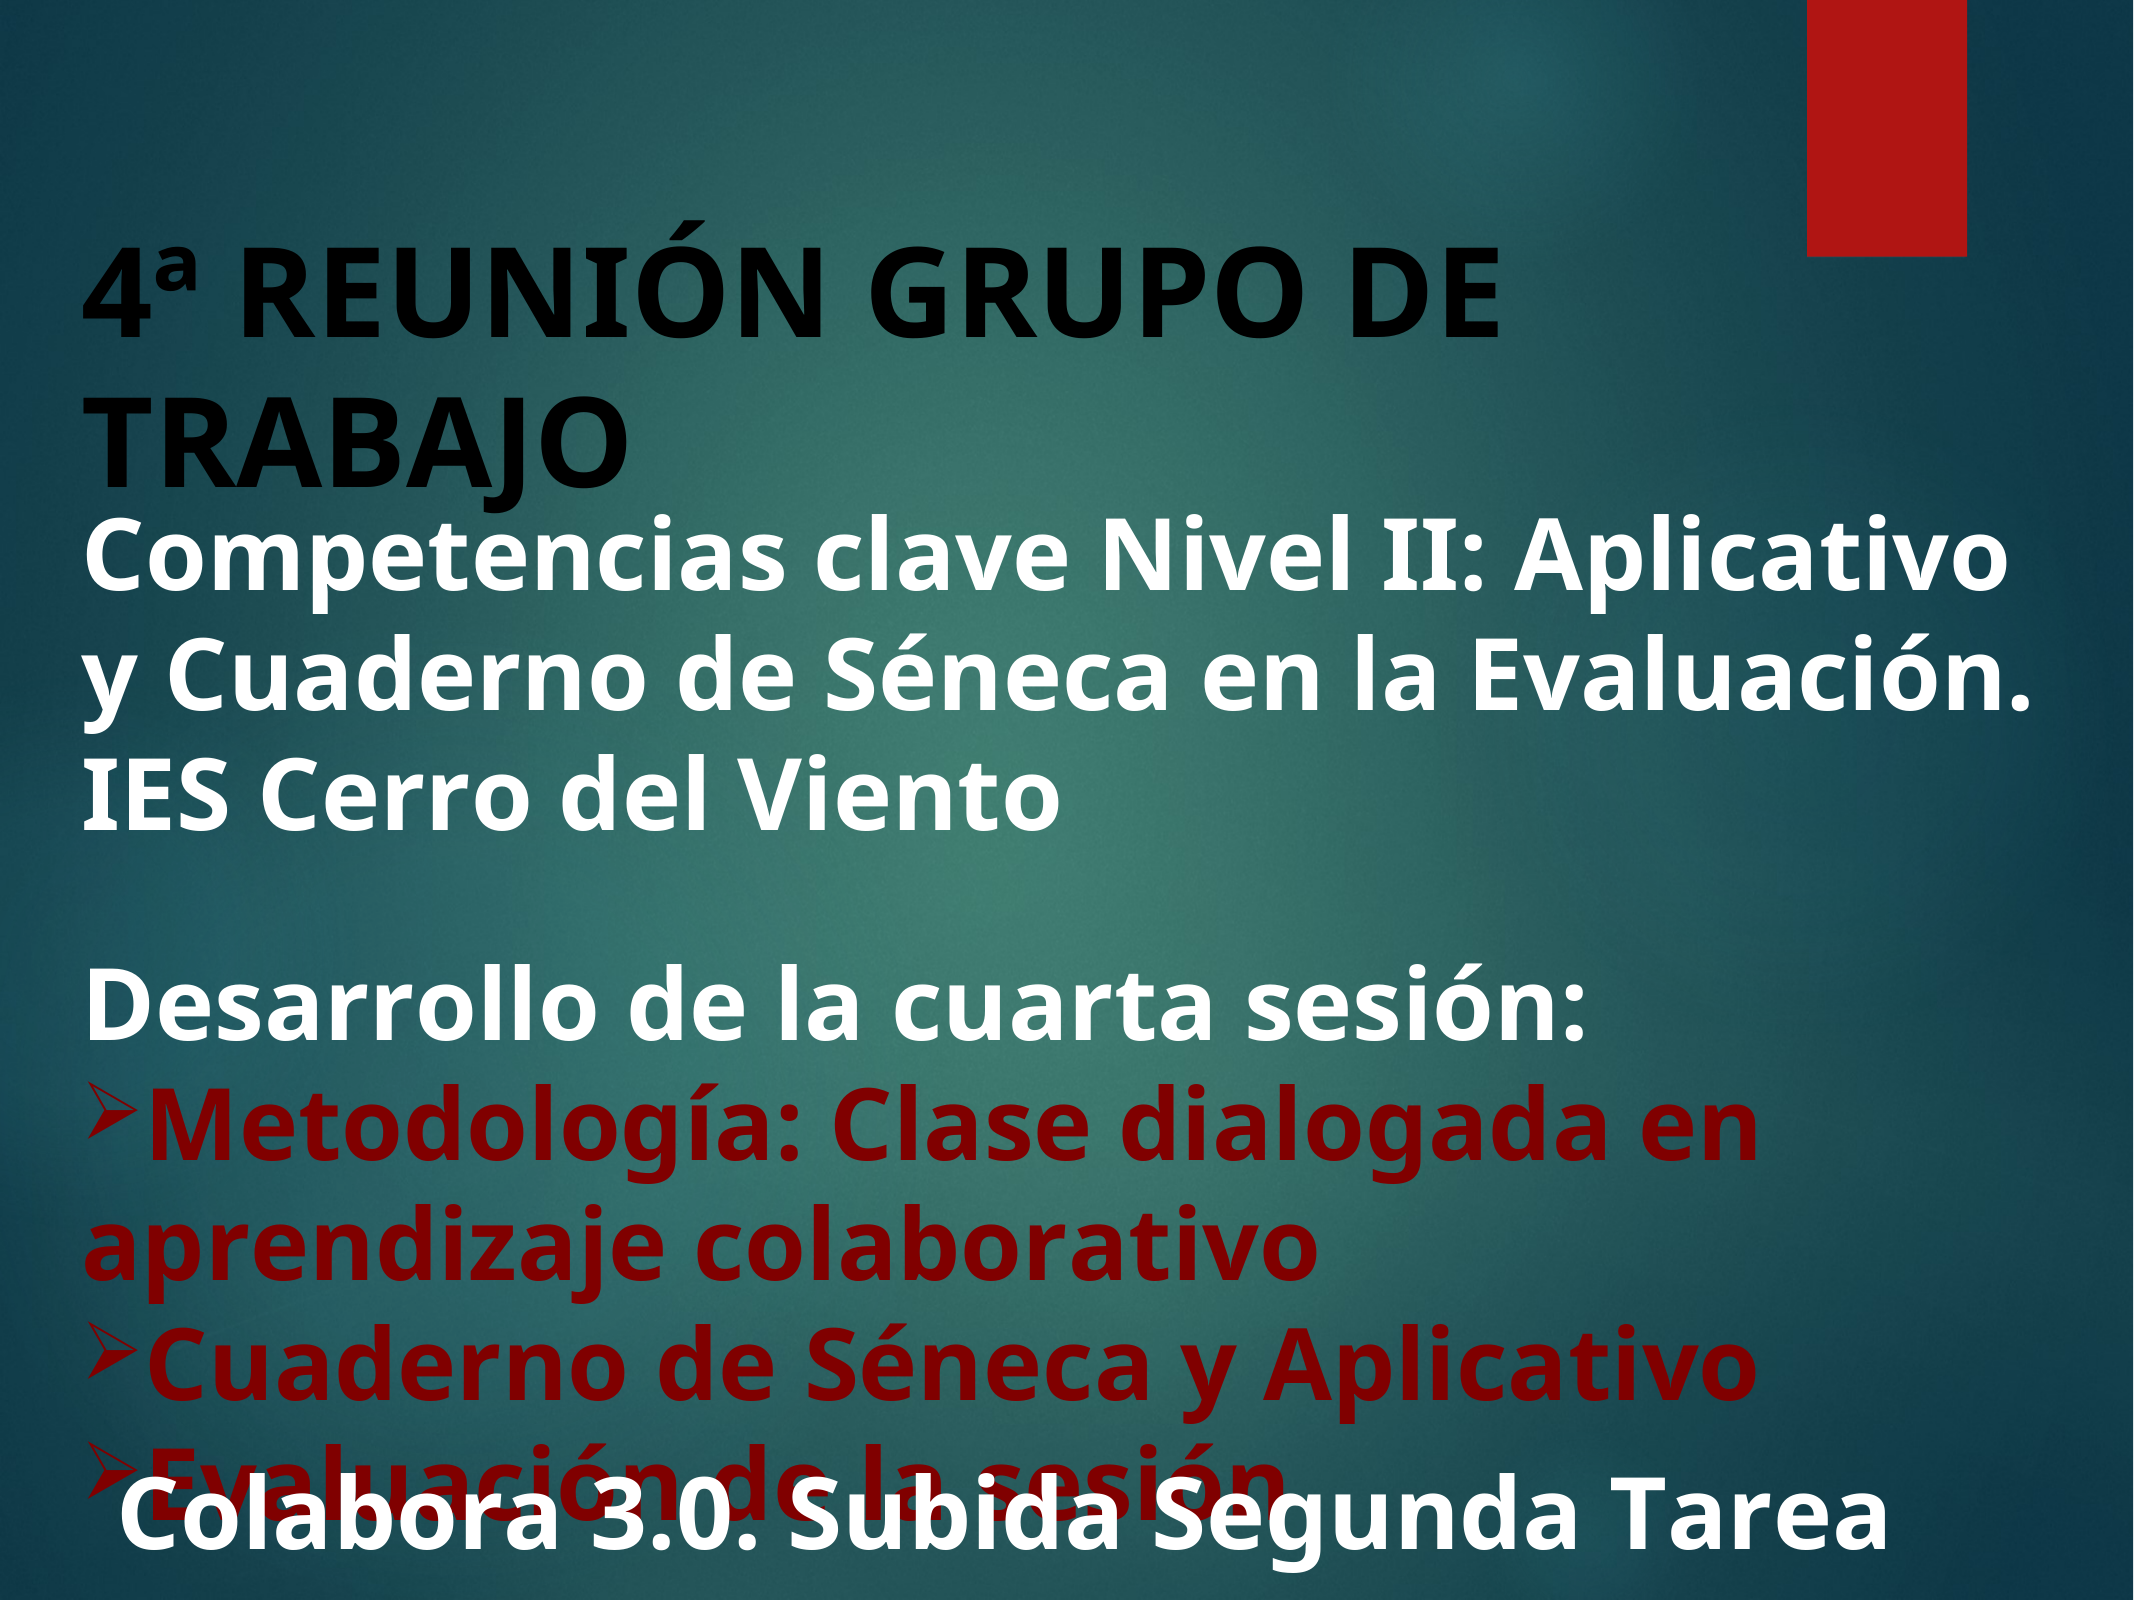

4ª REUNIÓN GRUPO DE TRABAJO
# Competencias clave Nivel II: Aplicativo y Cuaderno de Séneca en la Evaluación. IES Cerro del Viento
Desarrollo de la cuarta sesión:
Metodología: Clase dialogada en aprendizaje colaborativo
Cuaderno de Séneca y Aplicativo
Evaluación de la sesión
Colabora 3.0. Subida Segunda Tarea